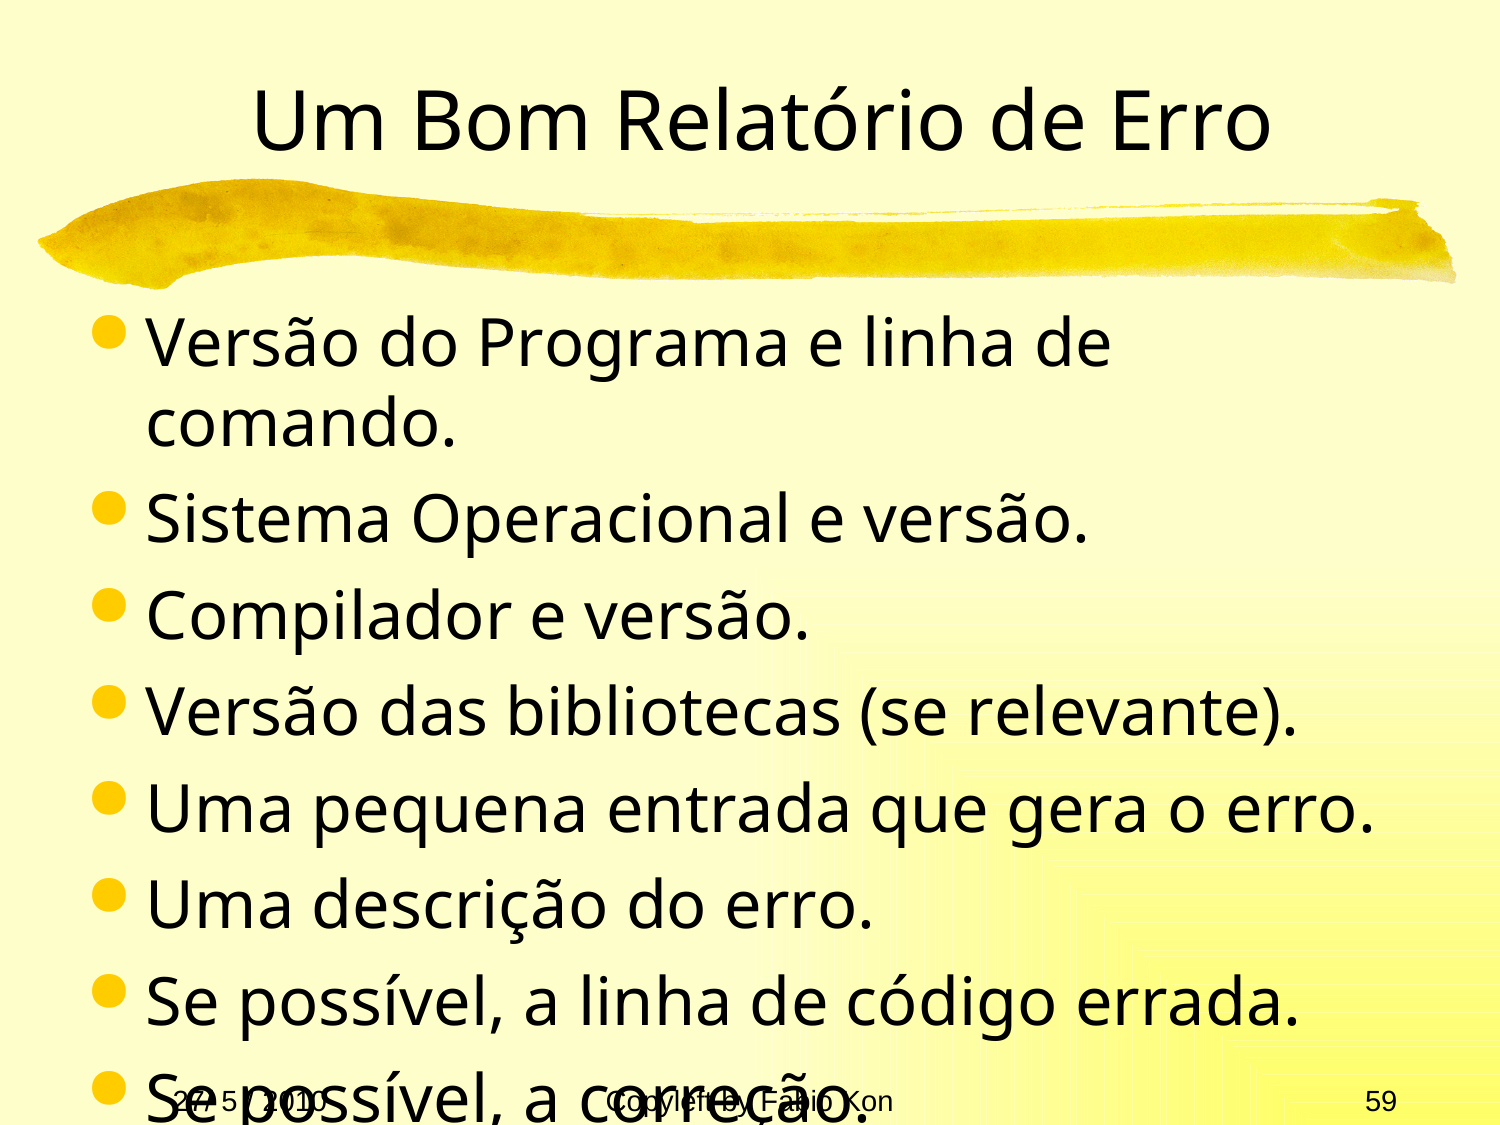

# Um Bom Relatório de Erro
Versão do Programa e linha de comando.
Sistema Operacional e versão.
Compilador e versão.
Versão das bibliotecas (se relevante).
Uma pequena entrada que gera o erro.
Uma descrição do erro.
Se possível, a linha de código errada.
Se possível, a correção.
ECOOP'99 OOOSW
59